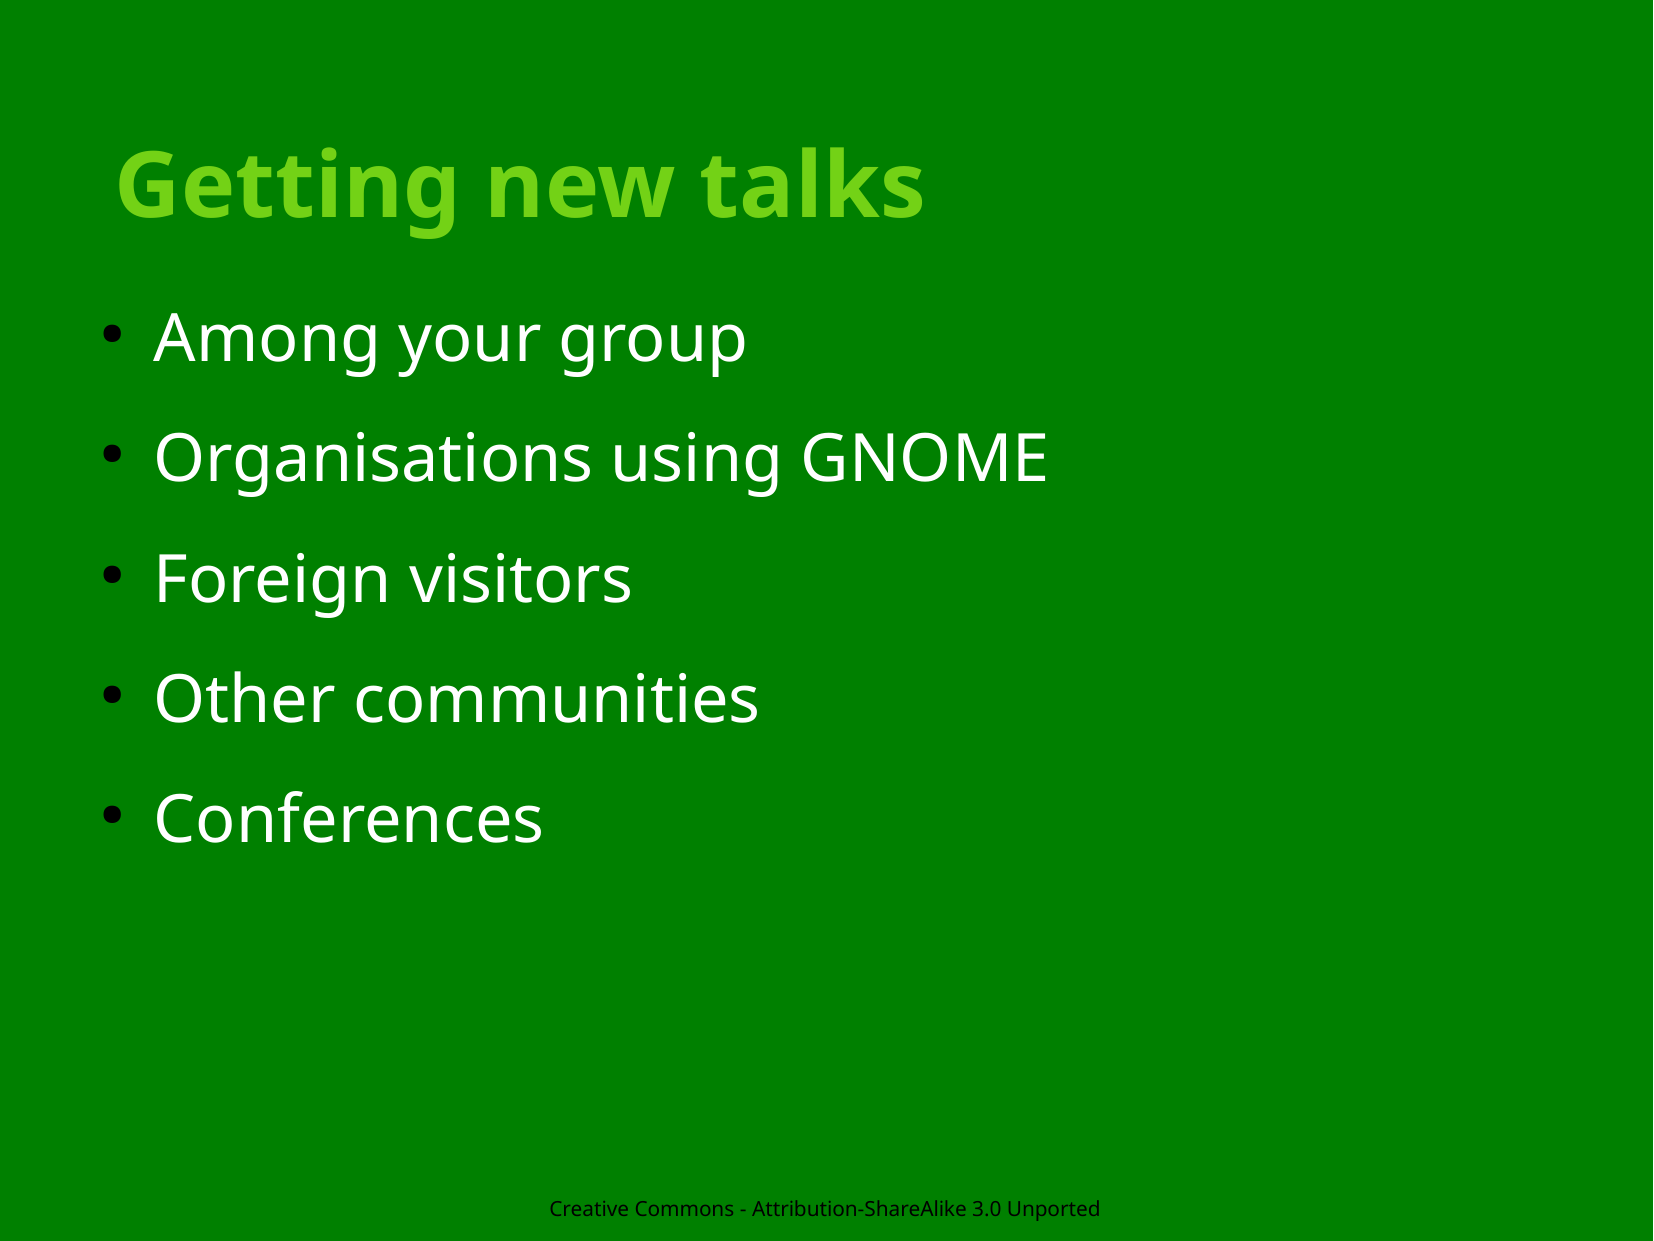

# Getting new talks
Among your group
Organisations using GNOME
Foreign visitors
Other communities
Conferences